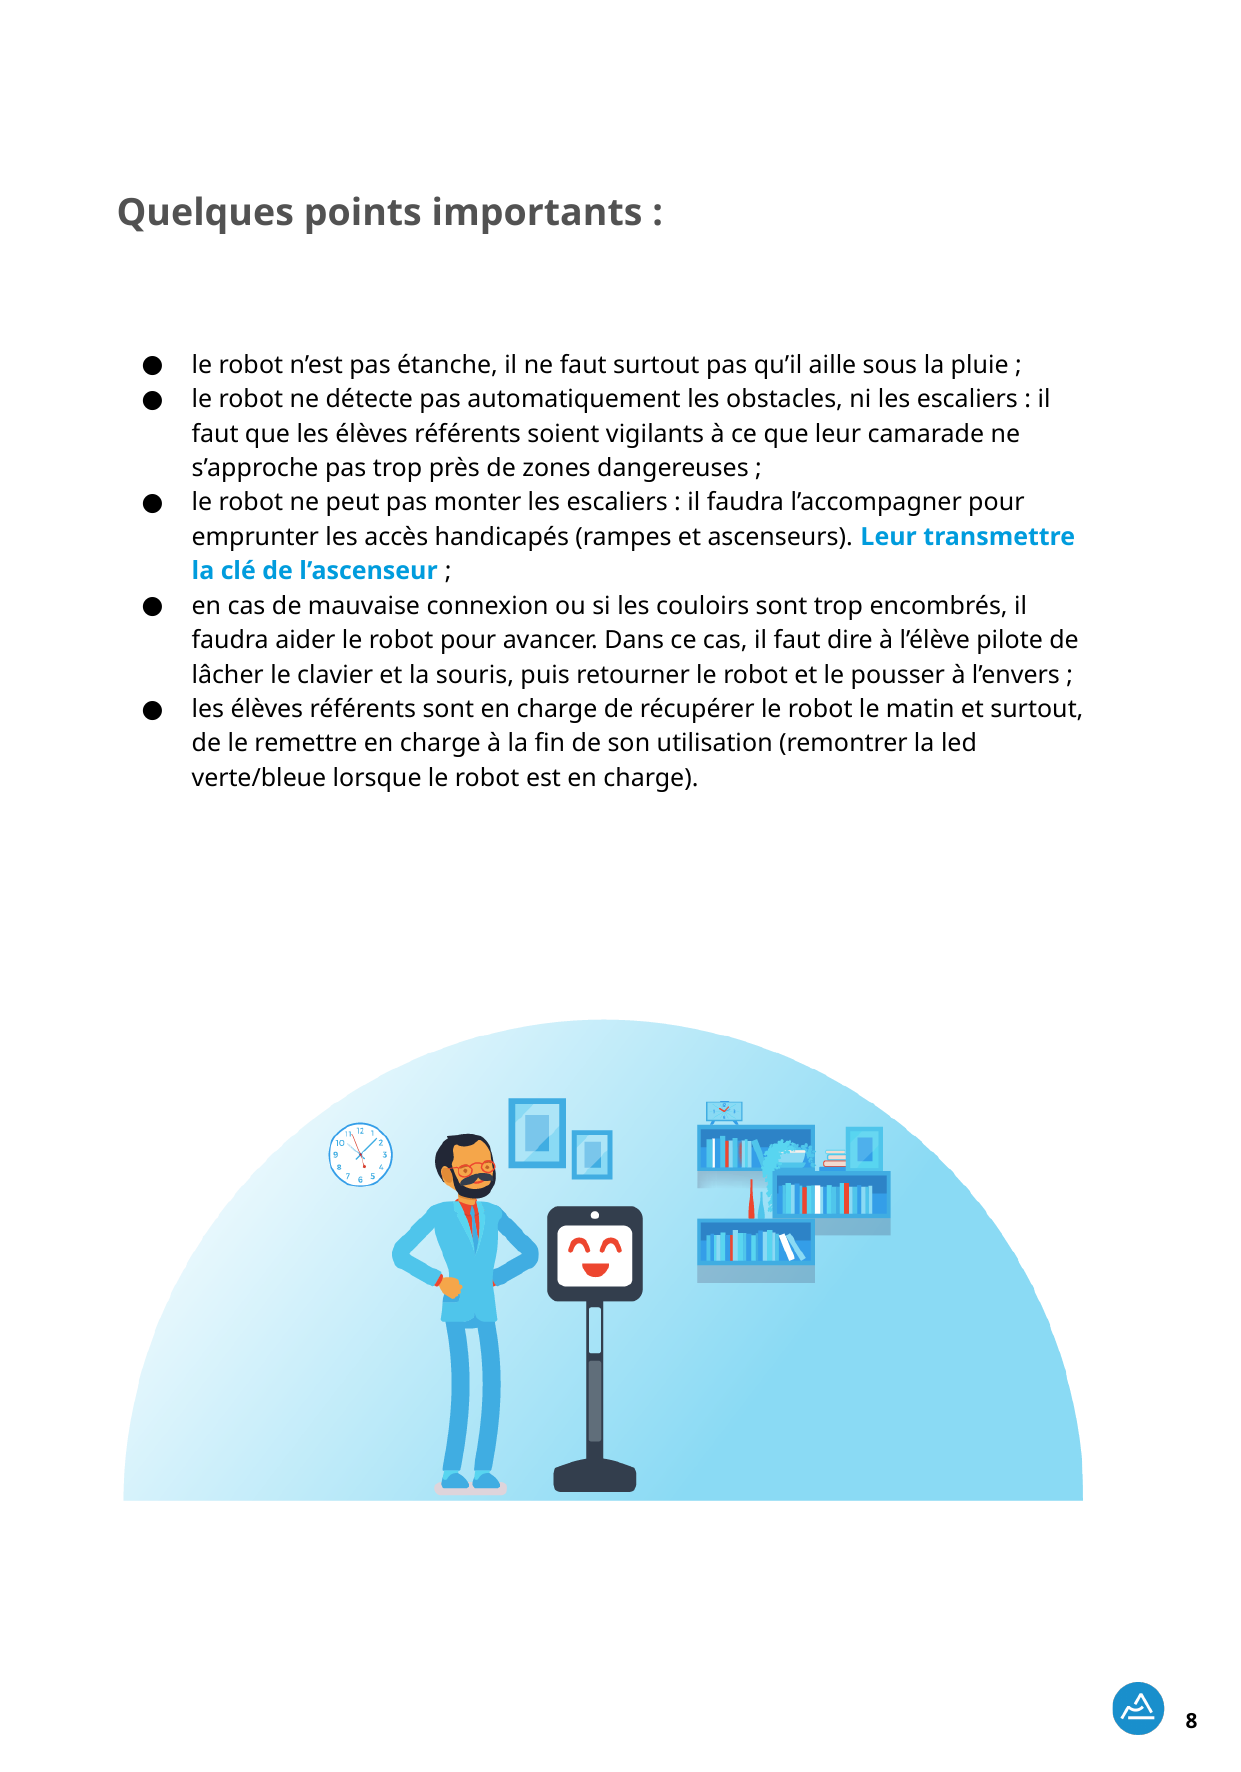

Quelques points importants :
le robot n’est pas étanche, il ne faut surtout pas qu’il aille sous la pluie ;
le robot ne détecte pas automatiquement les obstacles, ni les escaliers : il faut que les élèves référents soient vigilants à ce que leur camarade ne s’approche pas trop près de zones dangereuses ;
le robot ne peut pas monter les escaliers : il faudra l’accompagner pour emprunter les accès handicapés (rampes et ascenseurs). Leur transmettre la clé de l’ascenseur ;
en cas de mauvaise connexion ou si les couloirs sont trop encombrés, il faudra aider le robot pour avancer. Dans ce cas, il faut dire à l’élève pilote de lâcher le clavier et la souris, puis retourner le robot et le pousser à l’envers ;
les élèves référents sont en charge de récupérer le robot le matin et surtout, de le remettre en charge à la fin de son utilisation (remontrer la led verte/bleue lorsque le robot est en charge).
8